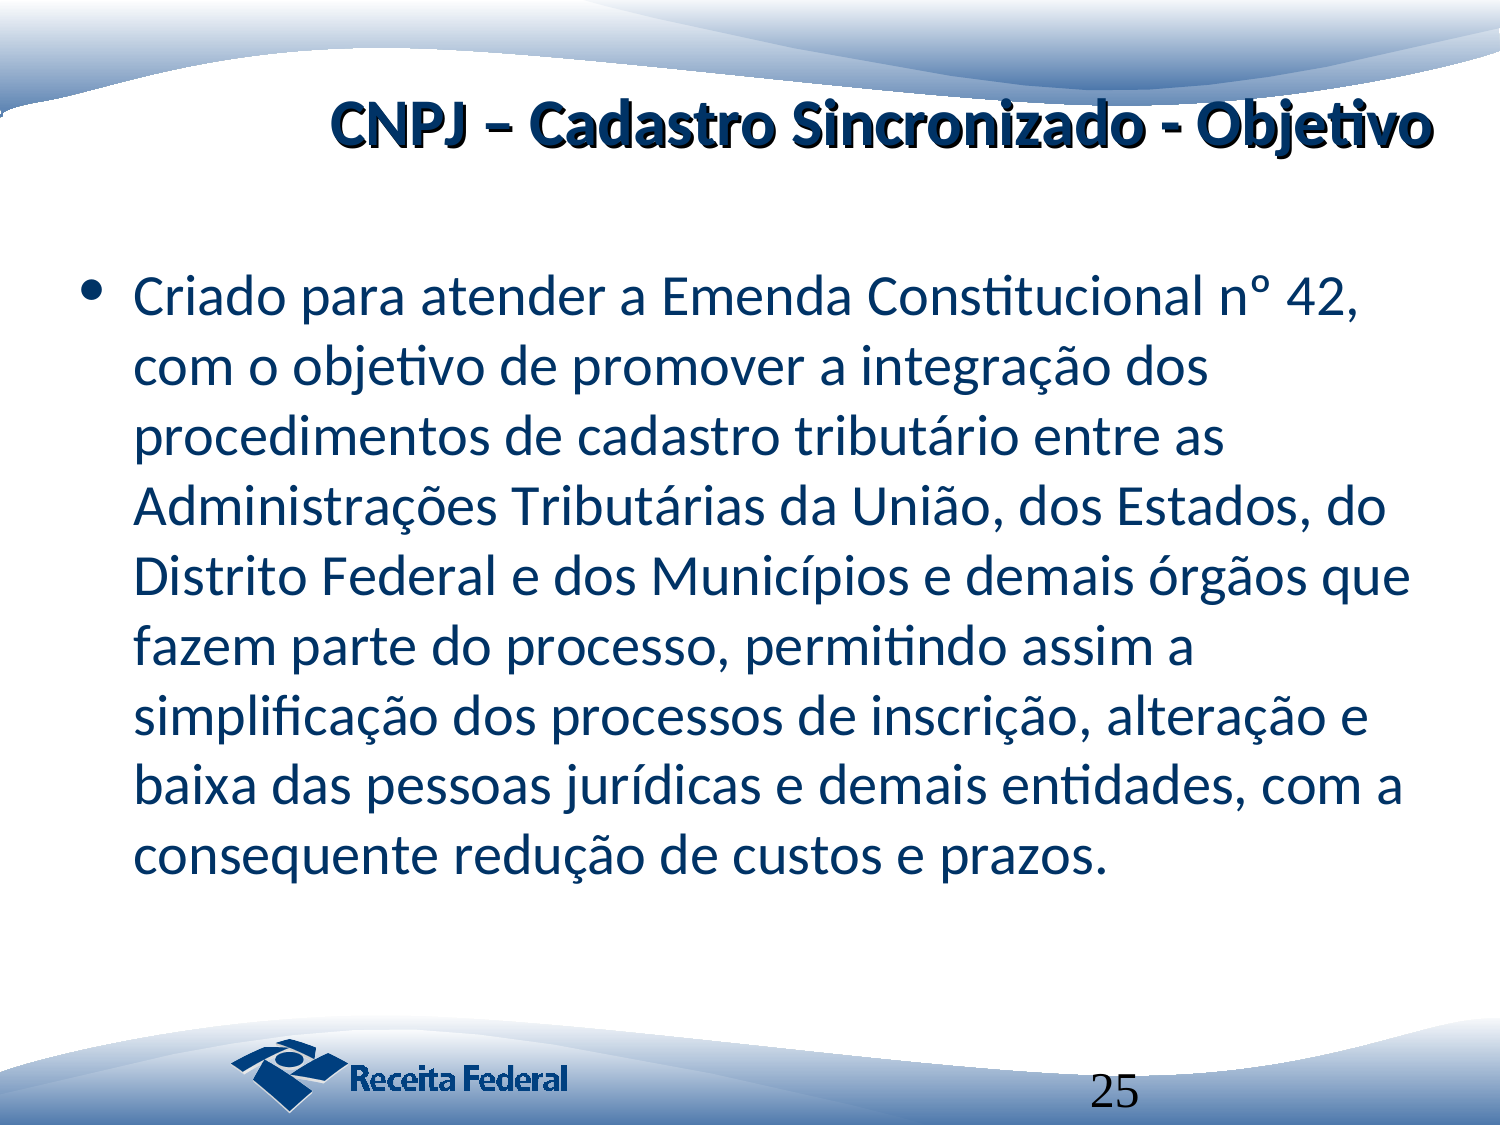

# CNPJ – Cadastro Sincronizado - Objetivo
Criado para atender a Emenda Constitucional nº 42, com o objetivo de promover a integração dos procedimentos de cadastro tributário entre as Administrações Tributárias da União, dos Estados, do Distrito Federal e dos Municípios e demais órgãos que fazem parte do processo, permitindo assim a simplificação dos processos de inscrição, alteração e baixa das pessoas jurídicas e demais entidades, com a consequente redução de custos e prazos.
25